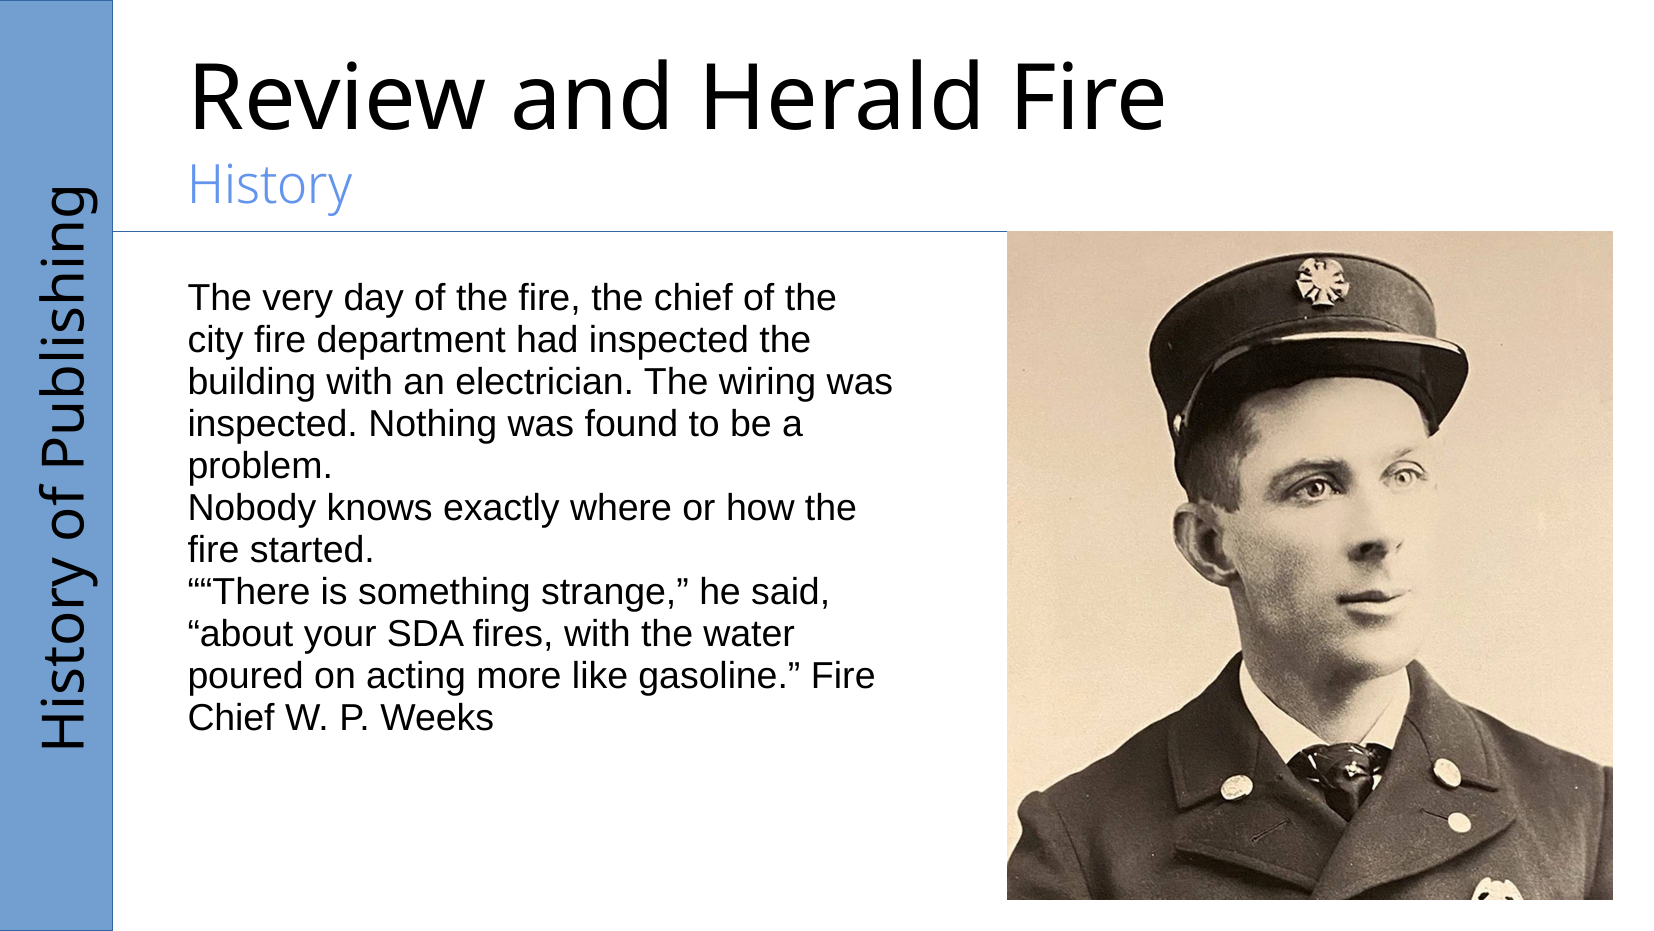

# Review and Herald Fire
History
The very day of the fire, the chief of the city fire department had inspected the building with an electrician. The wiring was inspected. Nothing was found to be a problem.
Nobody knows exactly where or how the fire started.
““There is something strange,” he said, “about your SDA fires, with the water poured on acting more like gasoline.” Fire Chief W. P. Weeks
History of Publishing